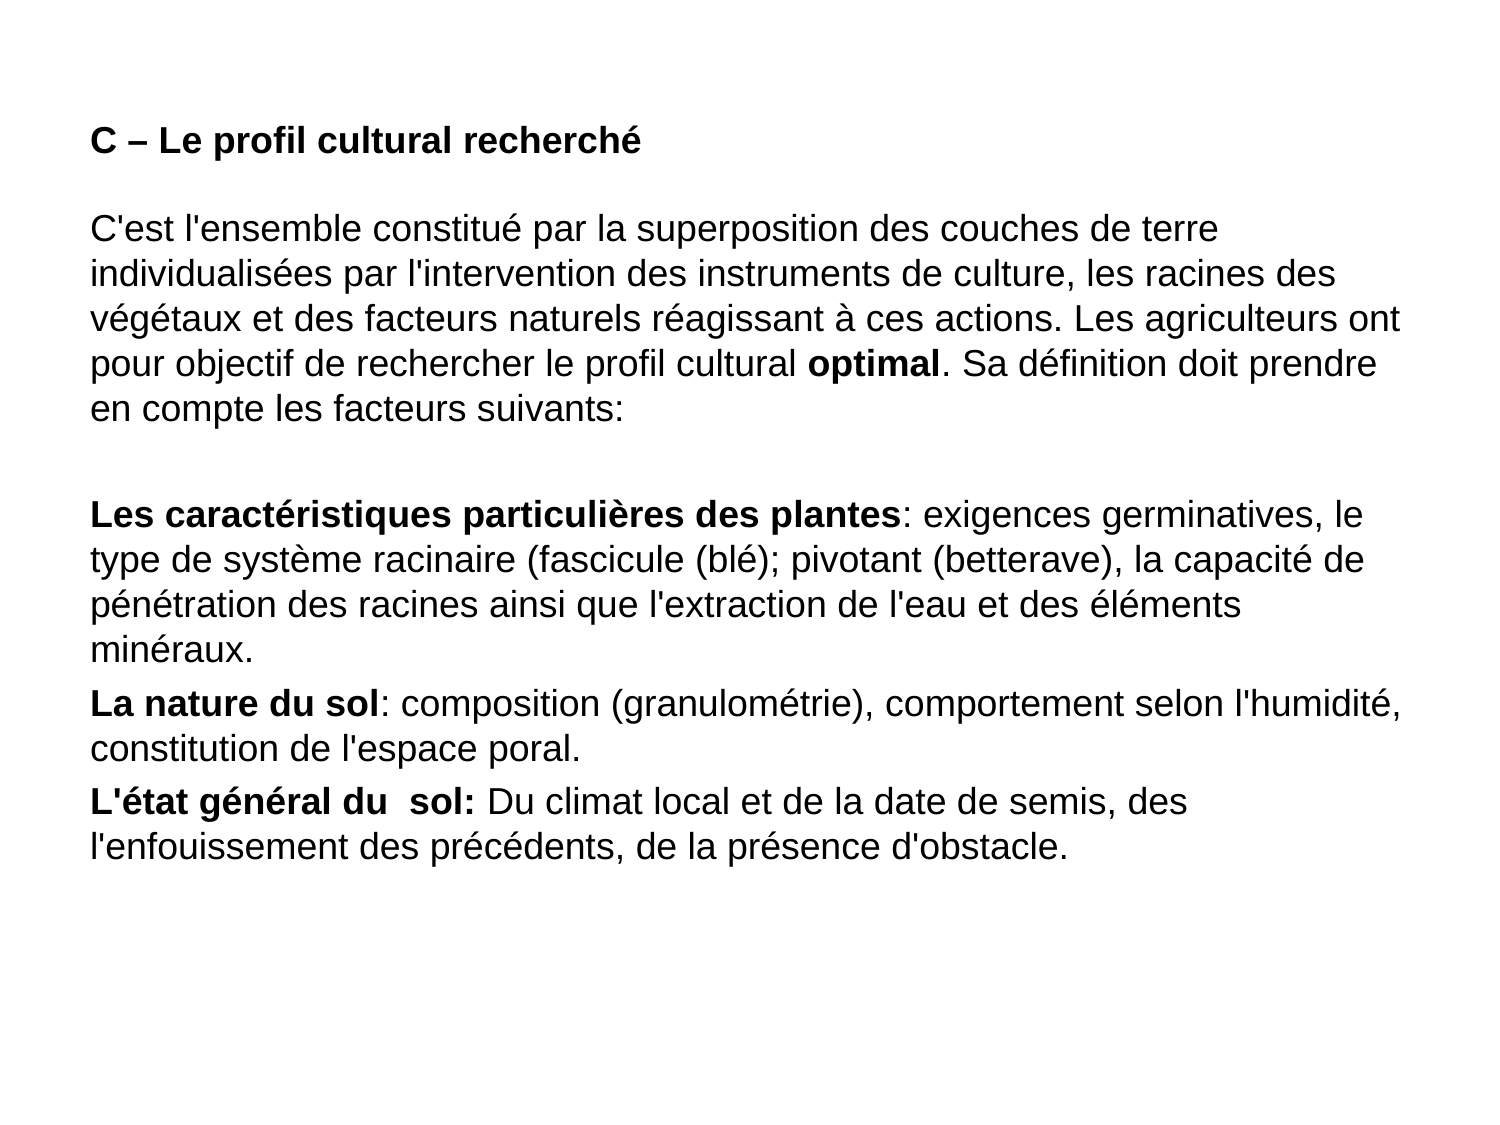

C – Le profil cultural recherché
# C'est l'ensemble constitué par la superposition des couches de terre individualisées par l'intervention des instruments de culture, les racines des végétaux et des facteurs naturels réagissant à ces actions. Les agriculteurs ont pour objectif de rechercher le profil cultural optimal. Sa définition doit prendre en compte les facteurs suivants:
Les caractéristiques particulières des plantes: exigences germinatives, le type de système racinaire (fascicule (blé); pivotant (betterave), la capacité de pénétration des racines ainsi que l'extraction de l'eau et des éléments minéraux.
La nature du sol: composition (granulométrie), comportement selon l'humidité, constitution de l'espace poral.
L'état général du sol: Du climat local et de la date de semis, des l'enfouissement des précédents, de la présence d'obstacle.